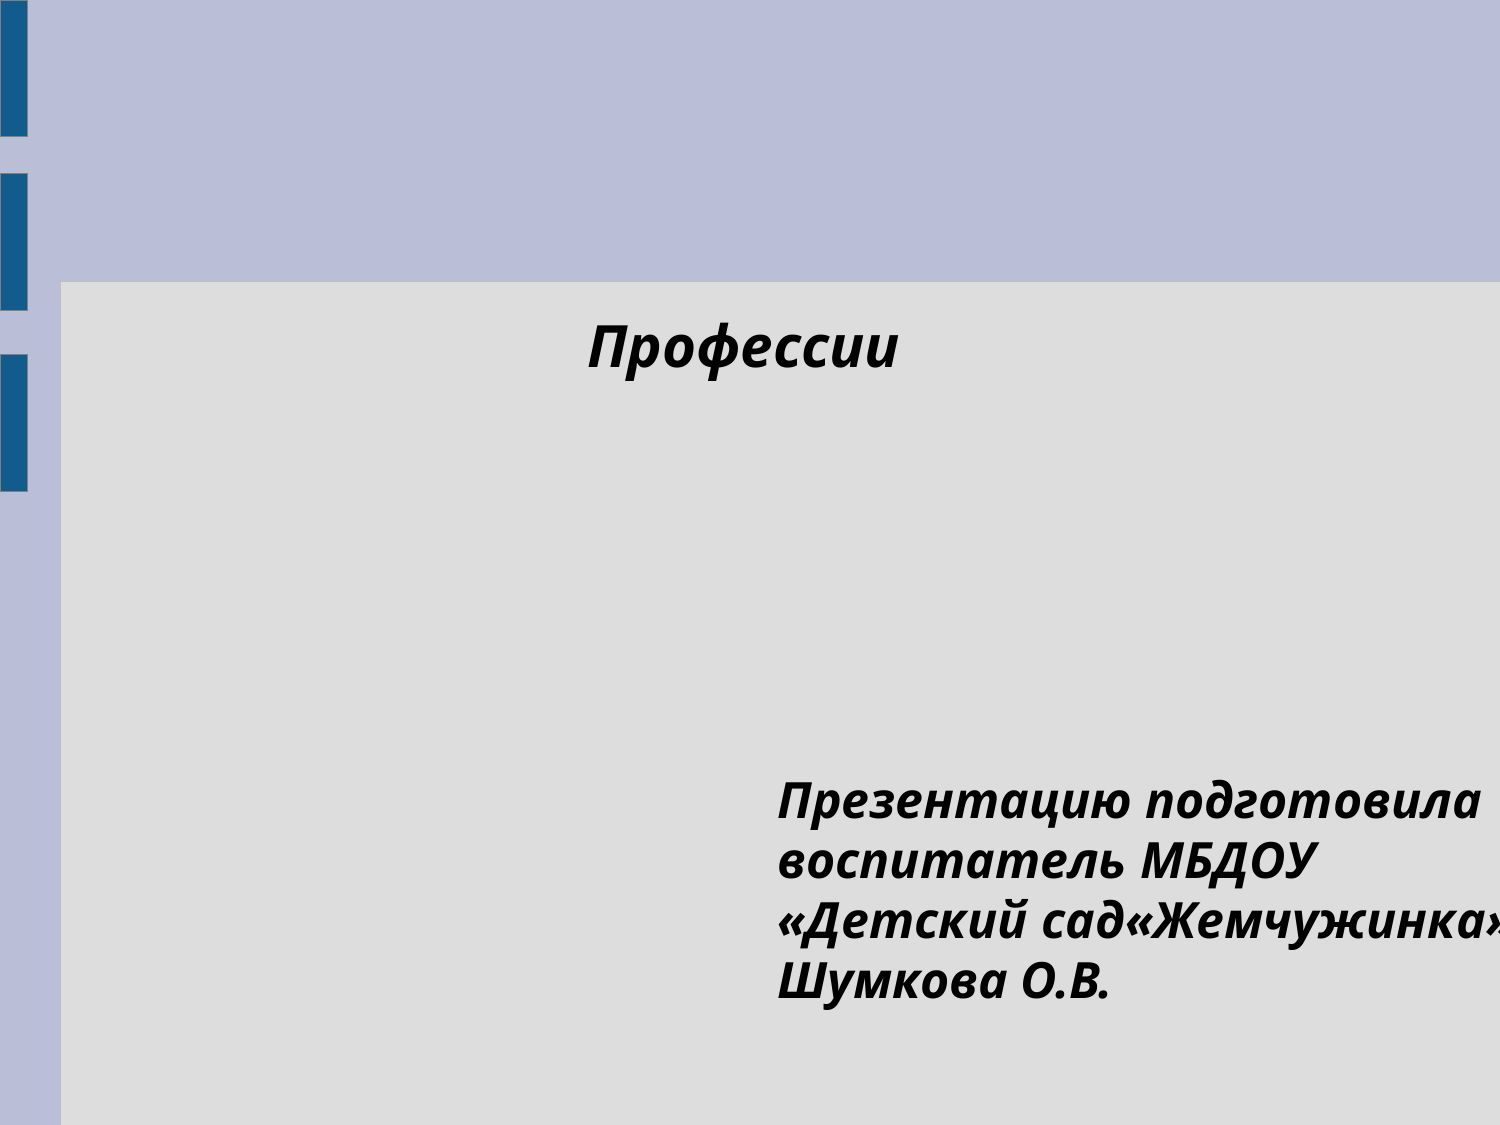

# Профессии
Презентацию подготовила
воспитатель МБДОУ
«Детский сад«Жемчужинка»
Шумкова О.В.